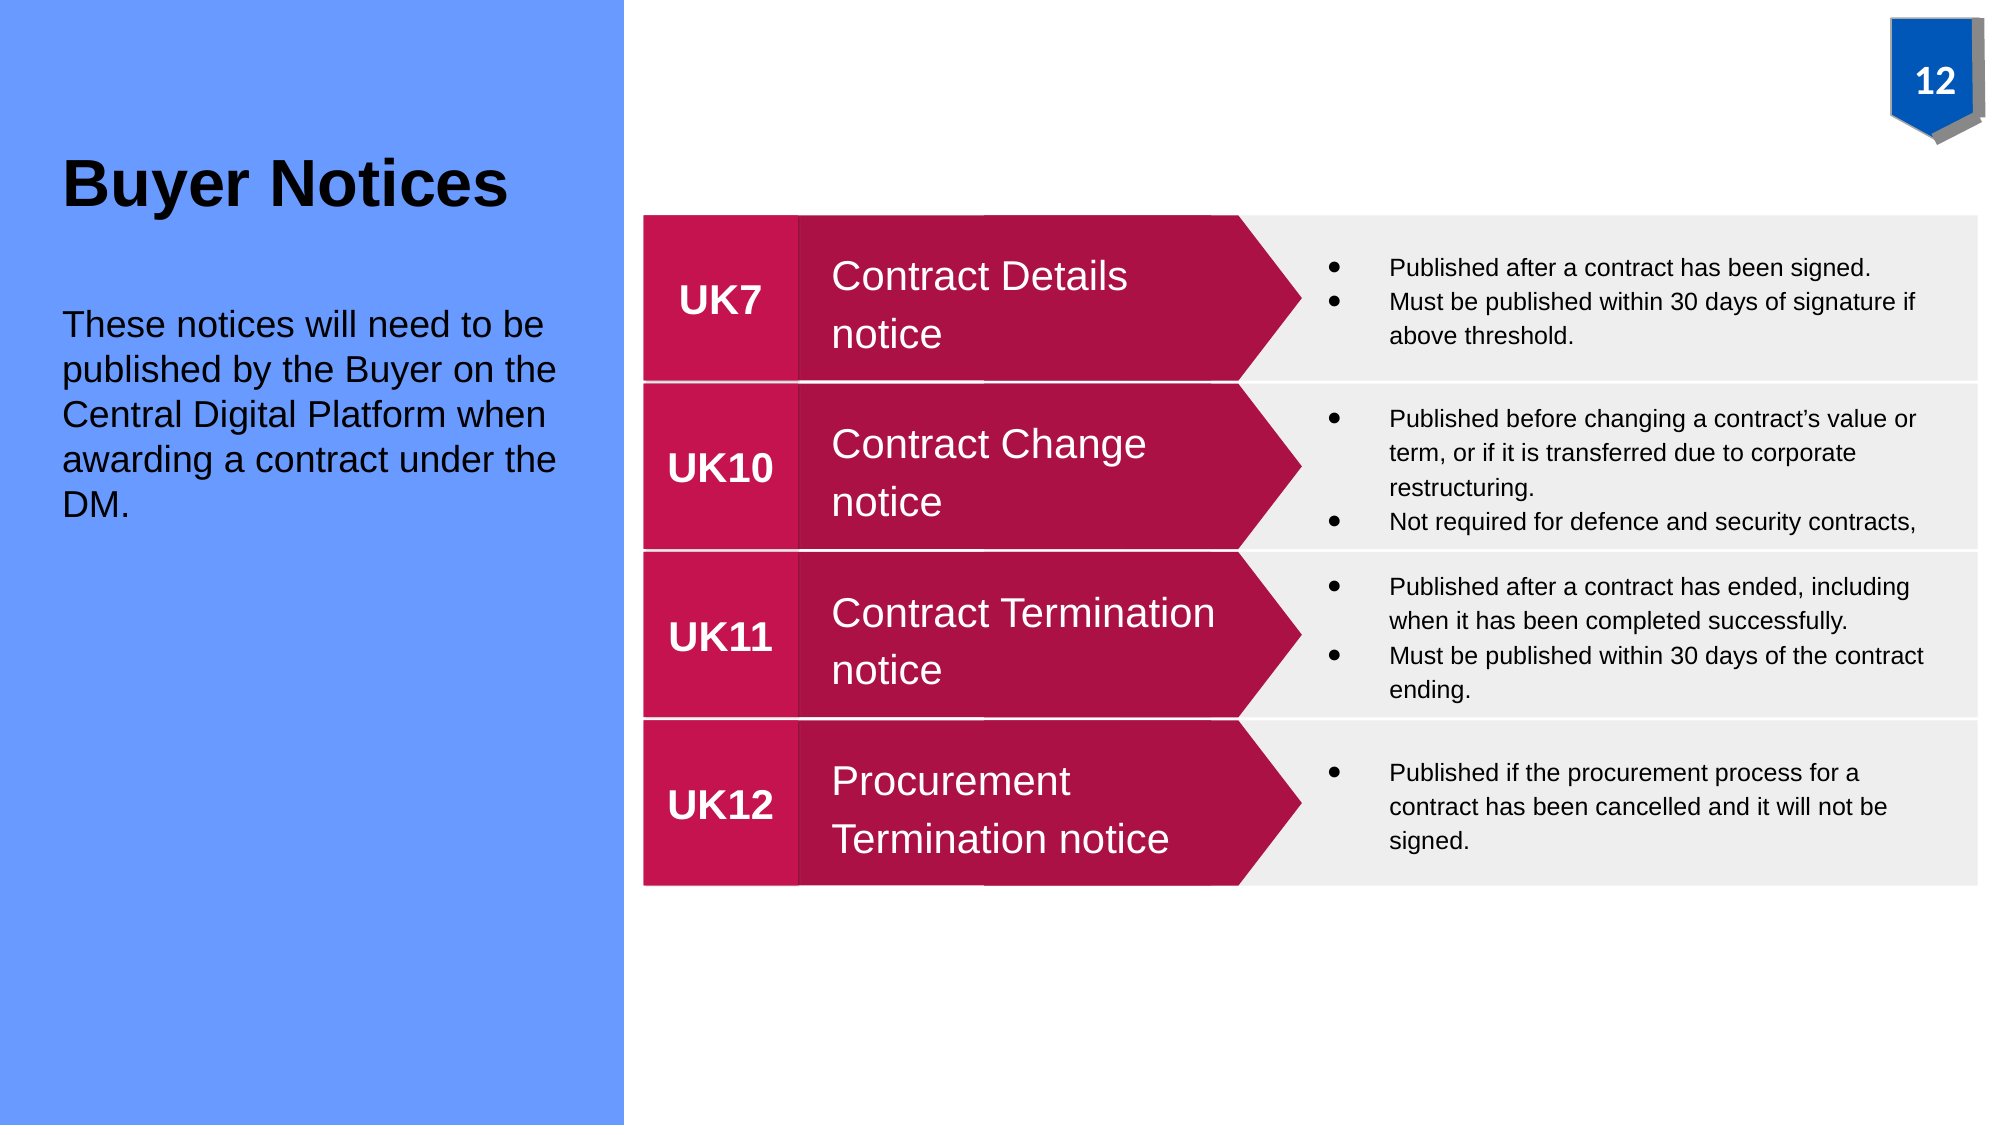

12
# Buyer Notices These notices will need to be published by the Buyer on the Central Digital Platform when awarding a contract under the DM.
UK7
Published after a contract has been signed.
Must be published within 30 days of signature if above threshold.
Contract Details notice
UK10
Published before changing a contract’s value or term, or if it is transferred due to corporate restructuring.
Not required for defence and security contracts,
Contract Change notice
UK11
Published after a contract has ended, including when it has been completed successfully.
Must be published within 30 days of the contract ending.
Contract Termination notice
UK12
Published if the procurement process for a contract has been cancelled and it will not be signed.
Procurement Termination notice